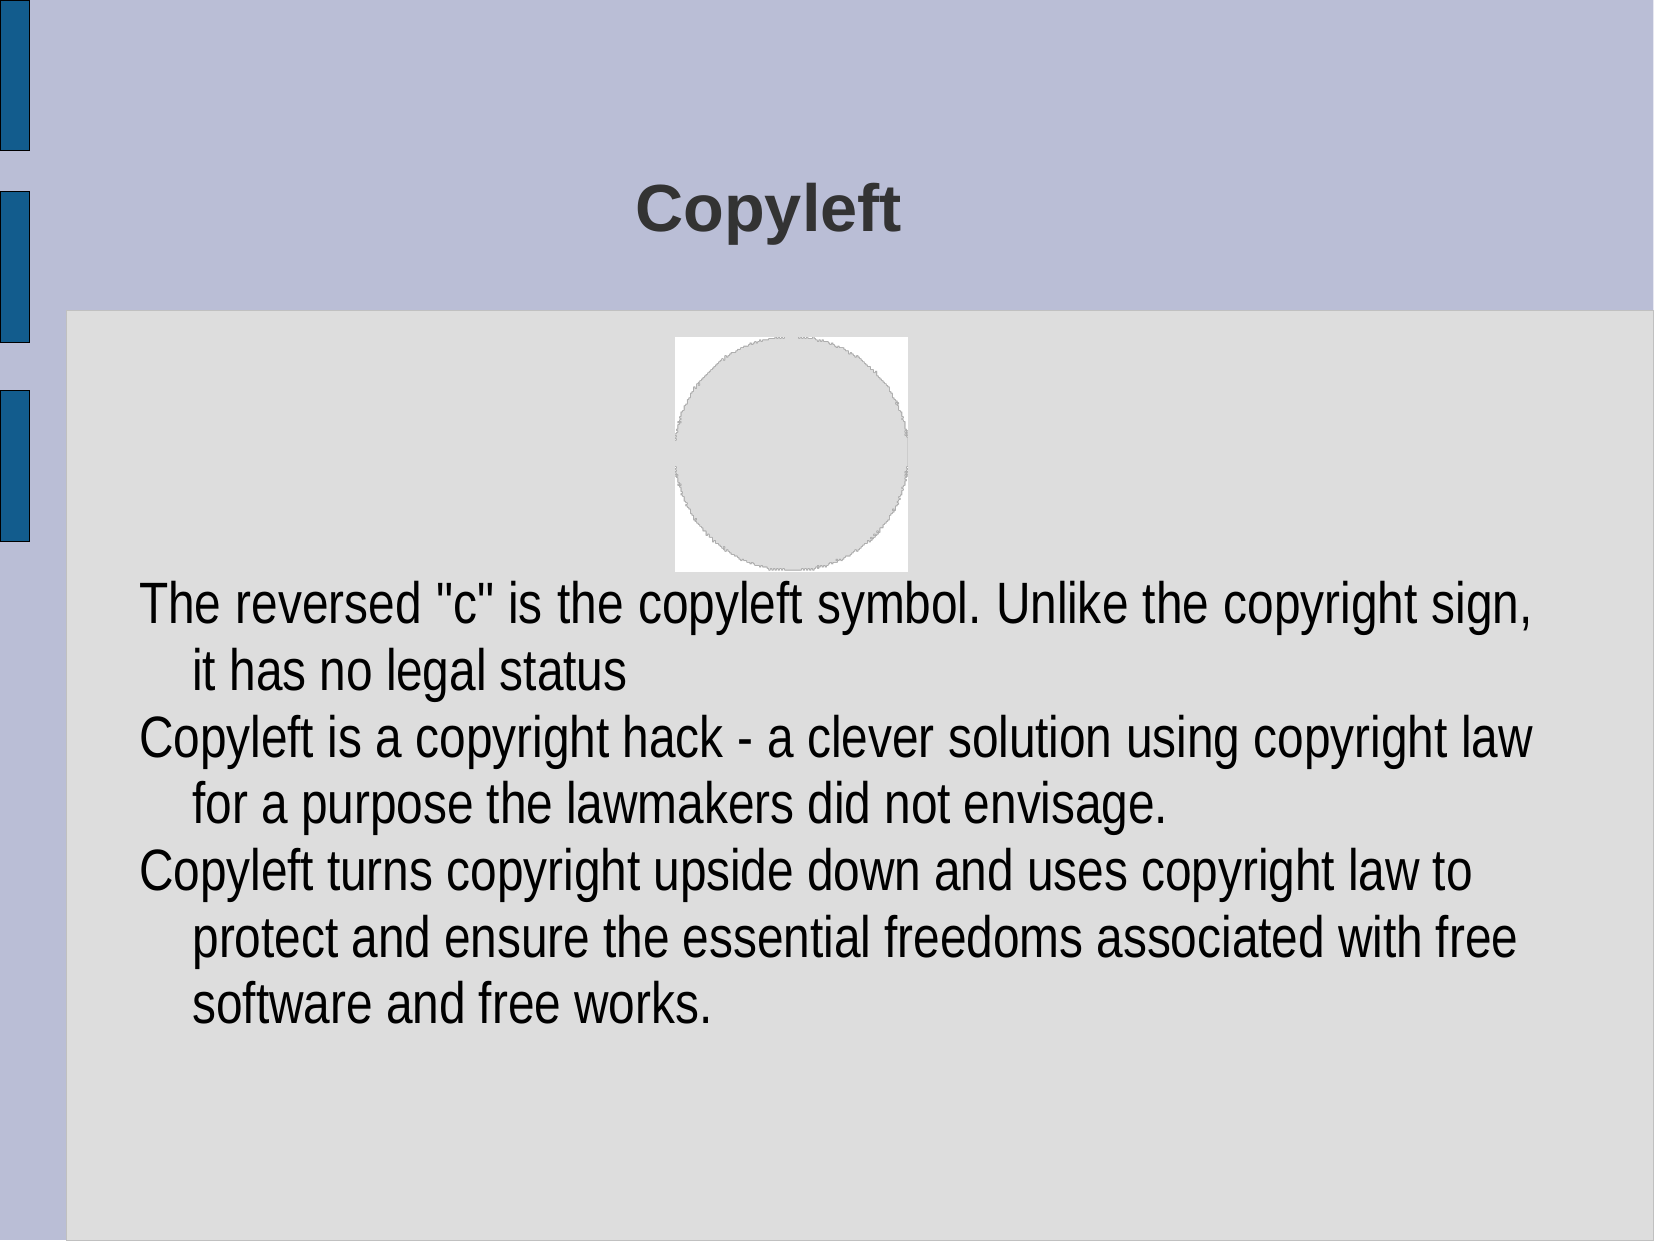

# Copyleft
The reversed "c" is the copyleft symbol. Unlike the copyright sign, it has no legal status
Copyleft is a copyright hack - a clever solution using copyright law for a purpose the lawmakers did not envisage.
Copyleft turns copyright upside down and uses copyright law to protect and ensure the essential freedoms associated with free software and free works.